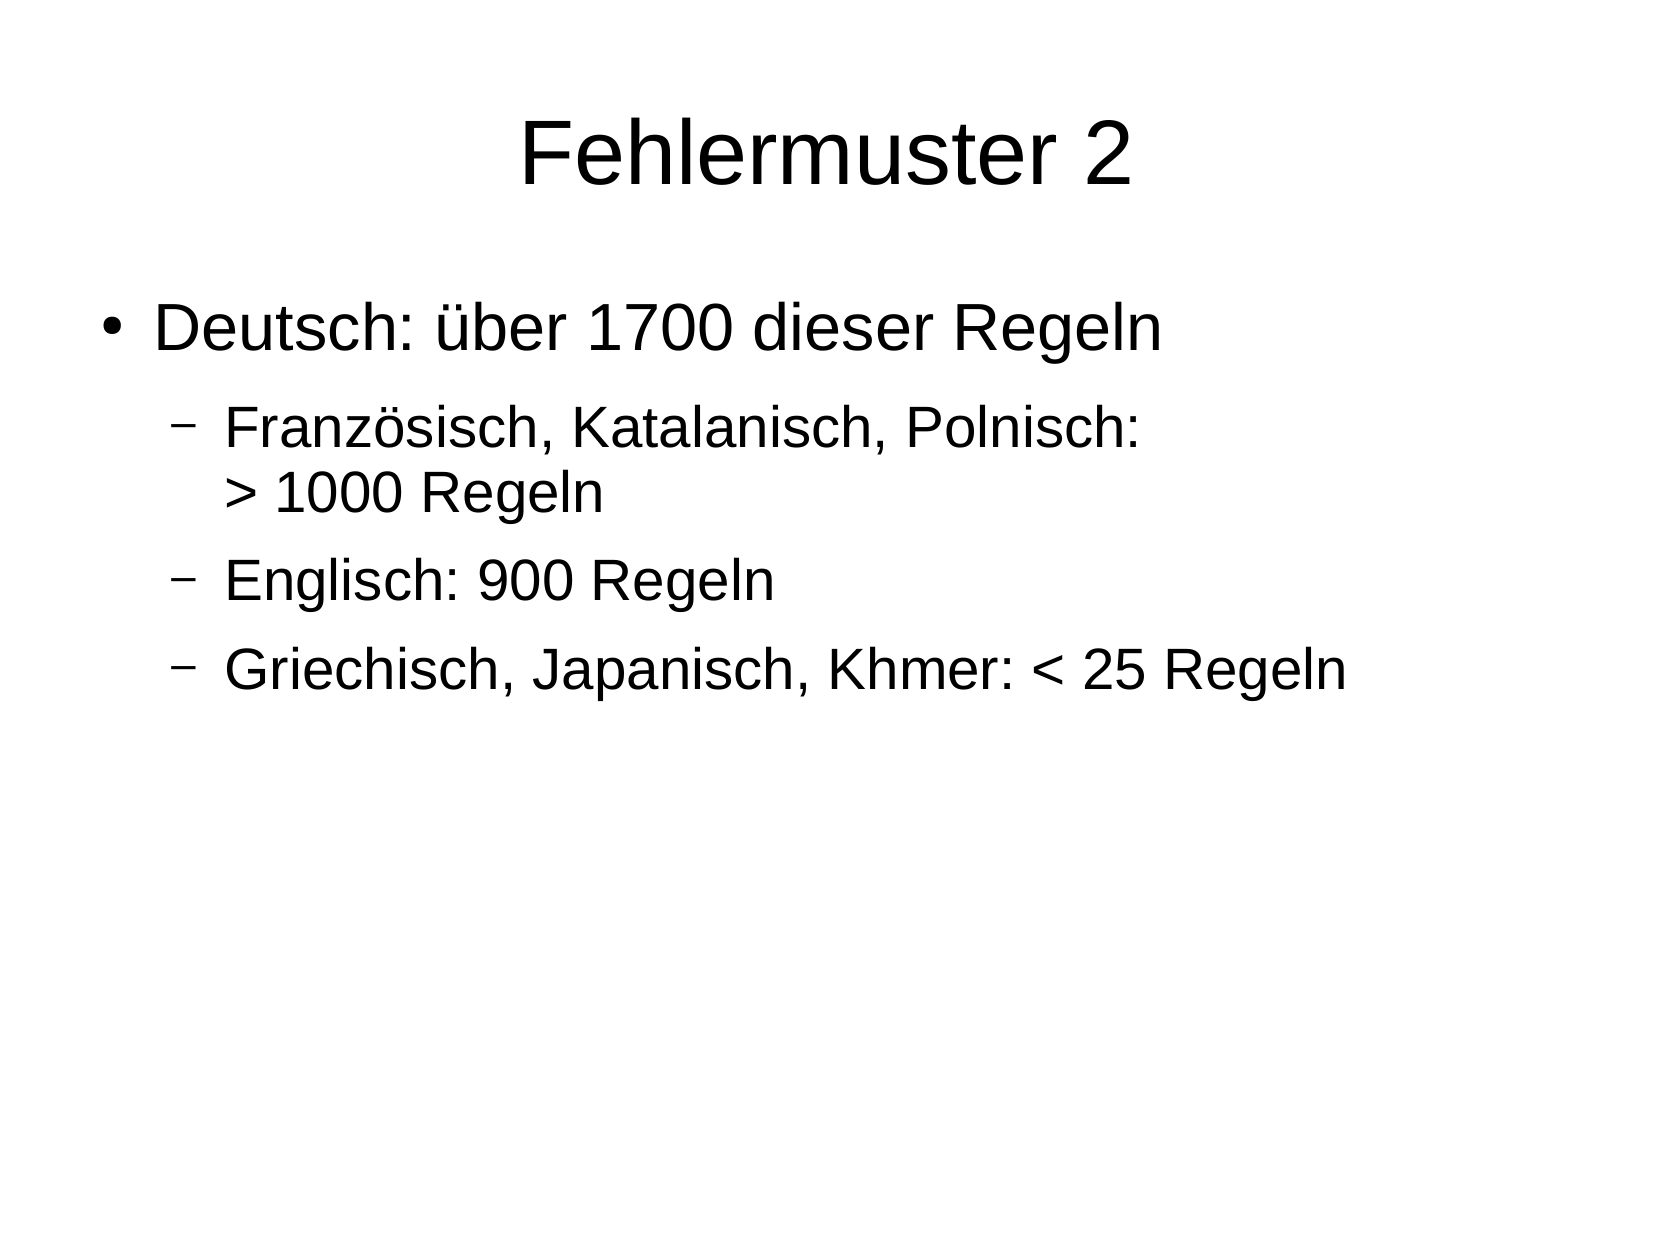

# Fehlermuster 2
Deutsch: über 1700 dieser Regeln
Französisch, Katalanisch, Polnisch:
> 1000 Regeln
Englisch: 900 Regeln
Griechisch, Japanisch, Khmer: < 25 Regeln